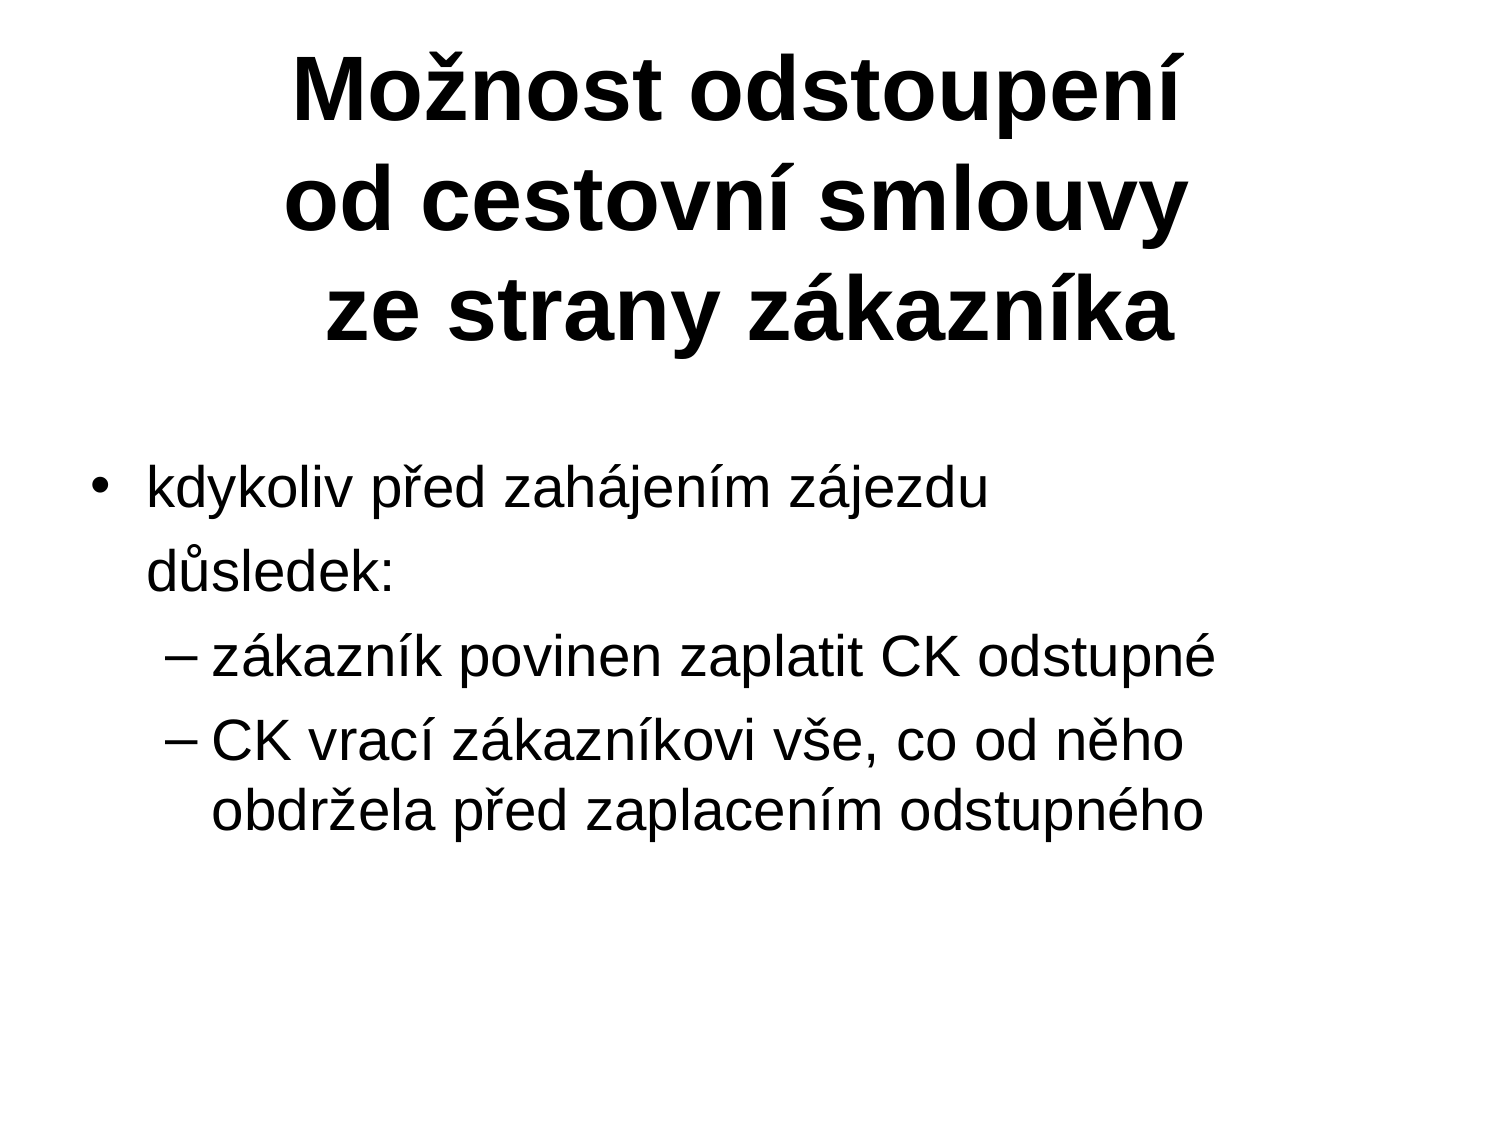

# Možnost odstoupení od cestovní smlouvy ze strany zákazníka
kdykoliv před zahájením zájezdu
	důsledek:
zákazník povinen zaplatit CK odstupné
CK vrací zákazníkovi vše, co od něho obdržela před zaplacením odstupného